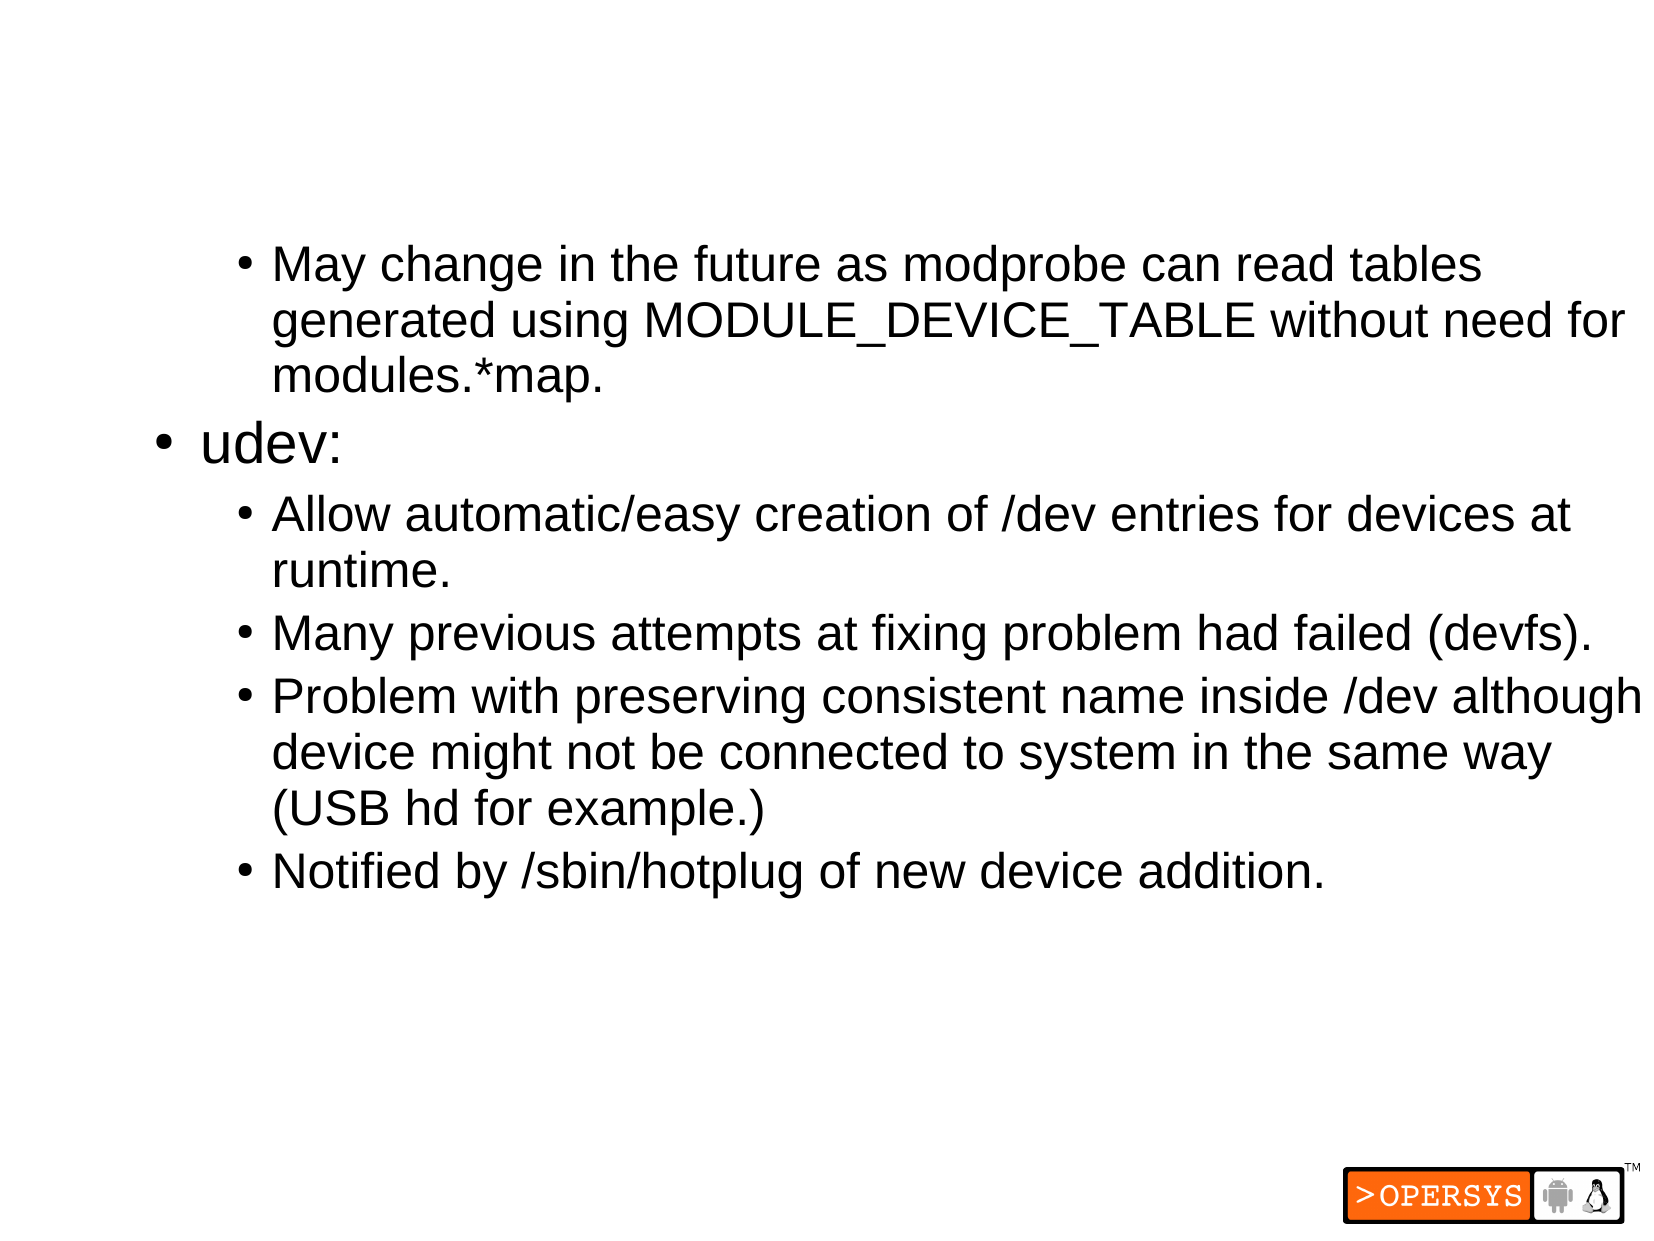

# May change in the future as modprobe can read tables generated using MODULE_DEVICE_TABLE without need for modules.*map.
udev:
Allow automatic/easy creation of /dev entries for devices at runtime.
Many previous attempts at fixing problem had failed (devfs).
Problem with preserving consistent name inside /dev although device might not be connected to system in the same way (USB hd for example.)
Notified by /sbin/hotplug of new device addition.